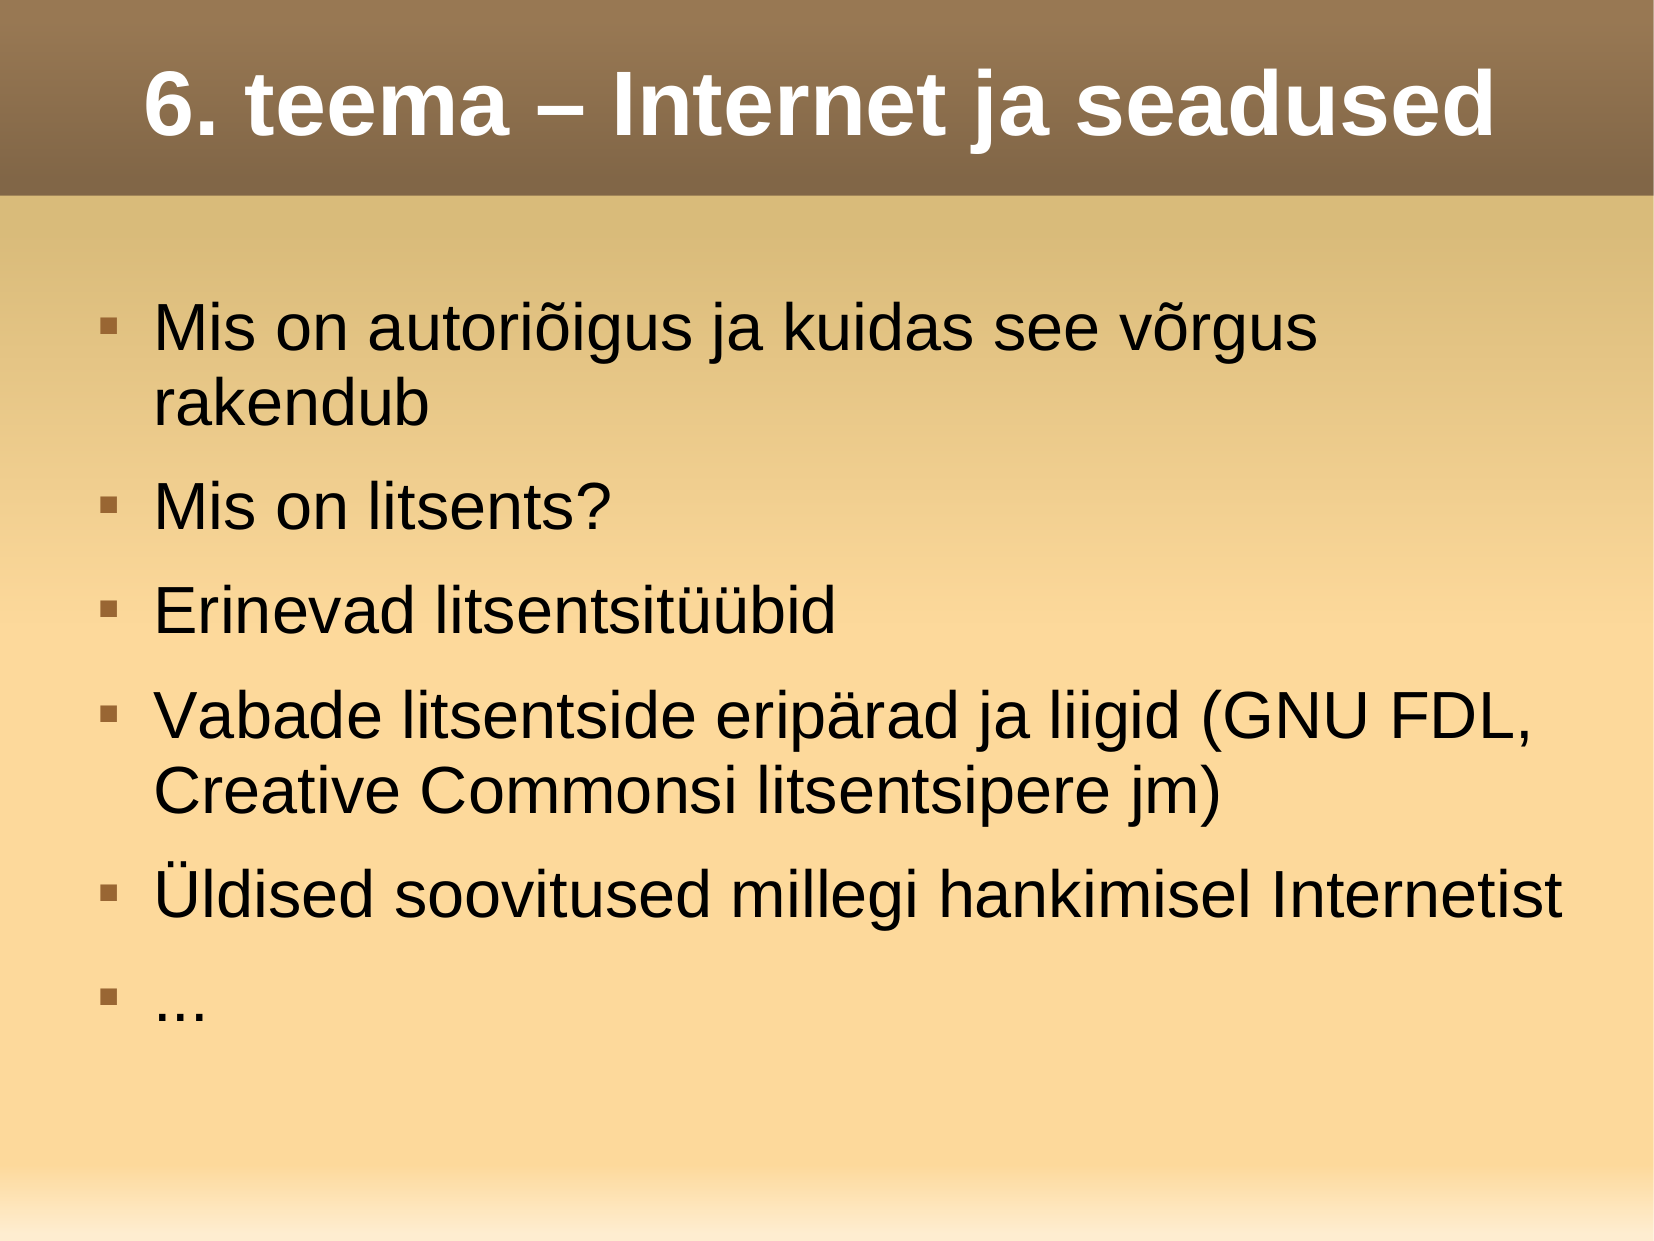

# 6. teema – Internet ja seadused
Mis on autoriõigus ja kuidas see võrgus rakendub
Mis on litsents?
Erinevad litsentsitüübid
Vabade litsentside eripärad ja liigid (GNU FDL, Creative Commonsi litsentsipere jm)
Üldised soovitused millegi hankimisel Internetist
...